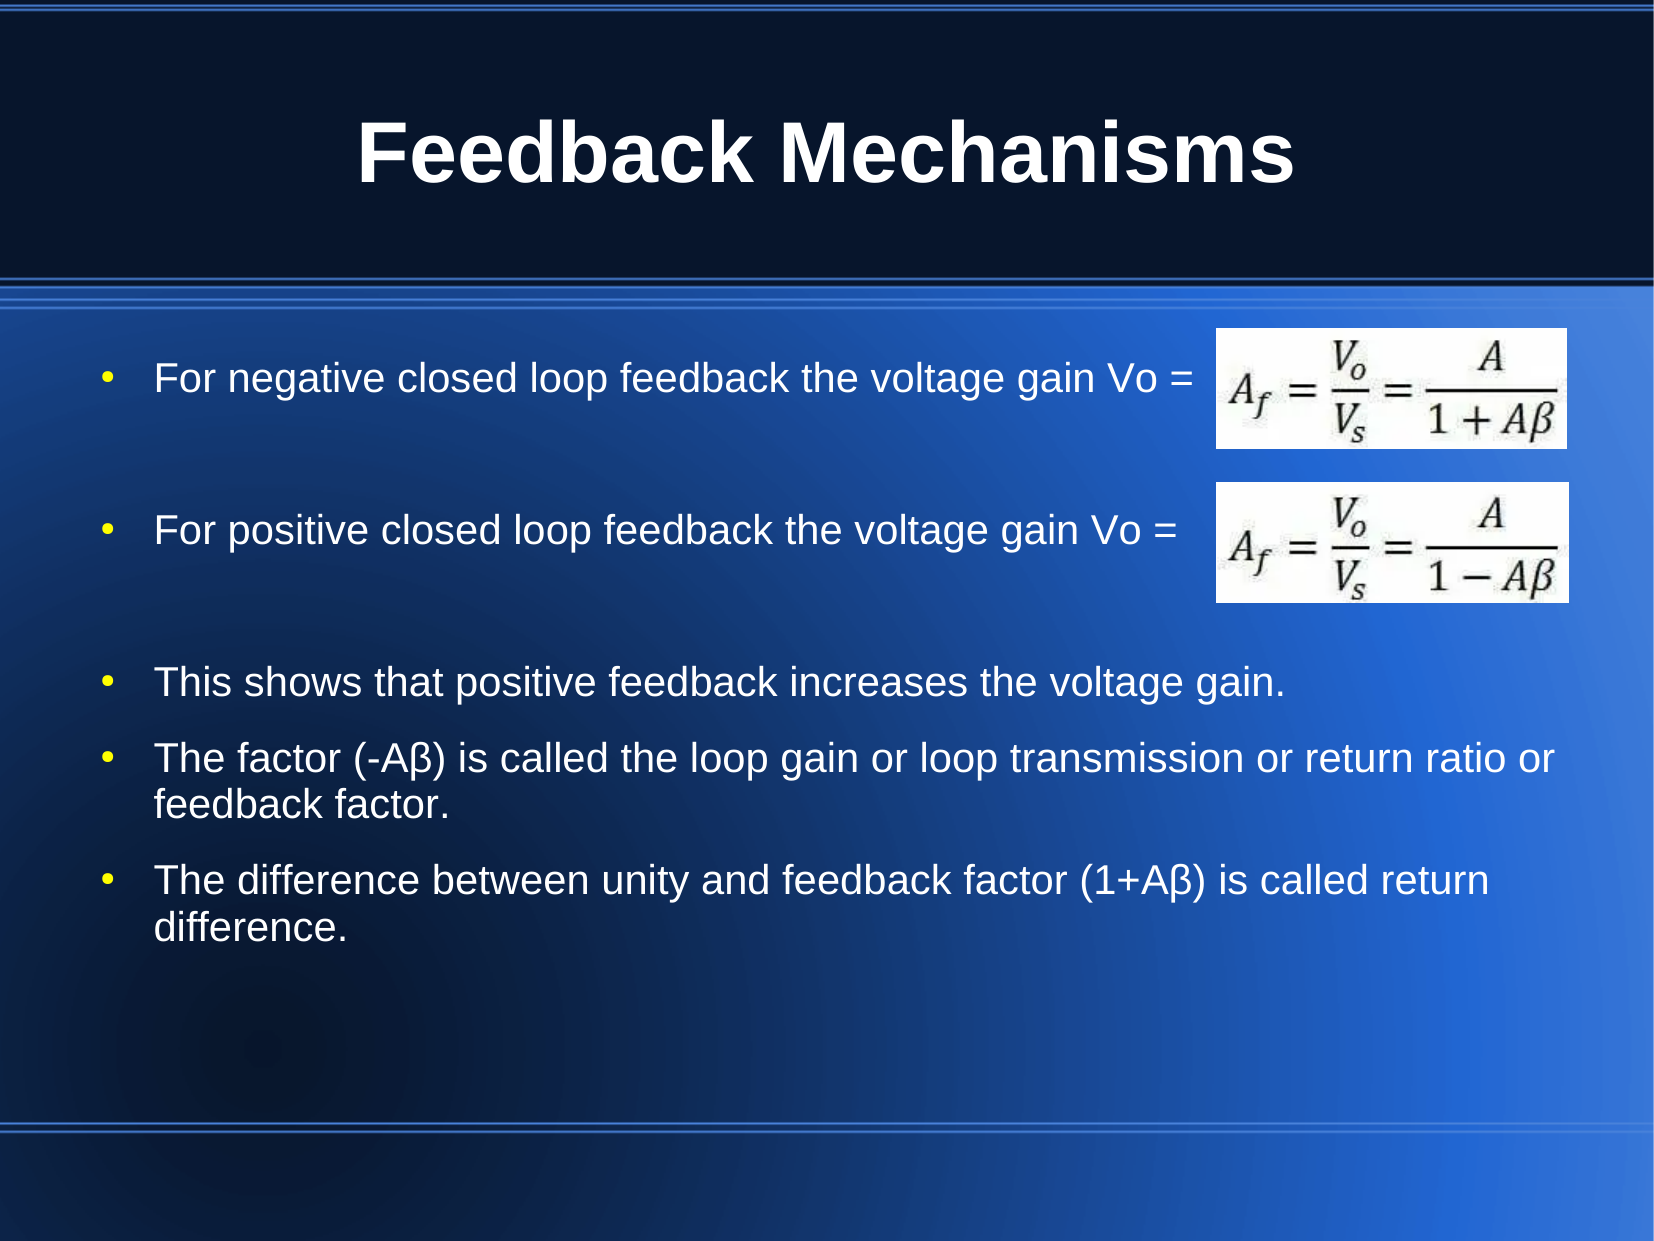

# Feedback Mechanisms
For negative closed loop feedback the voltage gain Vo =
For positive closed loop feedback the voltage gain Vo =
This shows that positive feedback increases the voltage gain.
The factor (-Aβ) is called the loop gain or loop transmission or return ratio or feedback factor.
The difference between unity and feedback factor (1+Aβ) is called return difference.